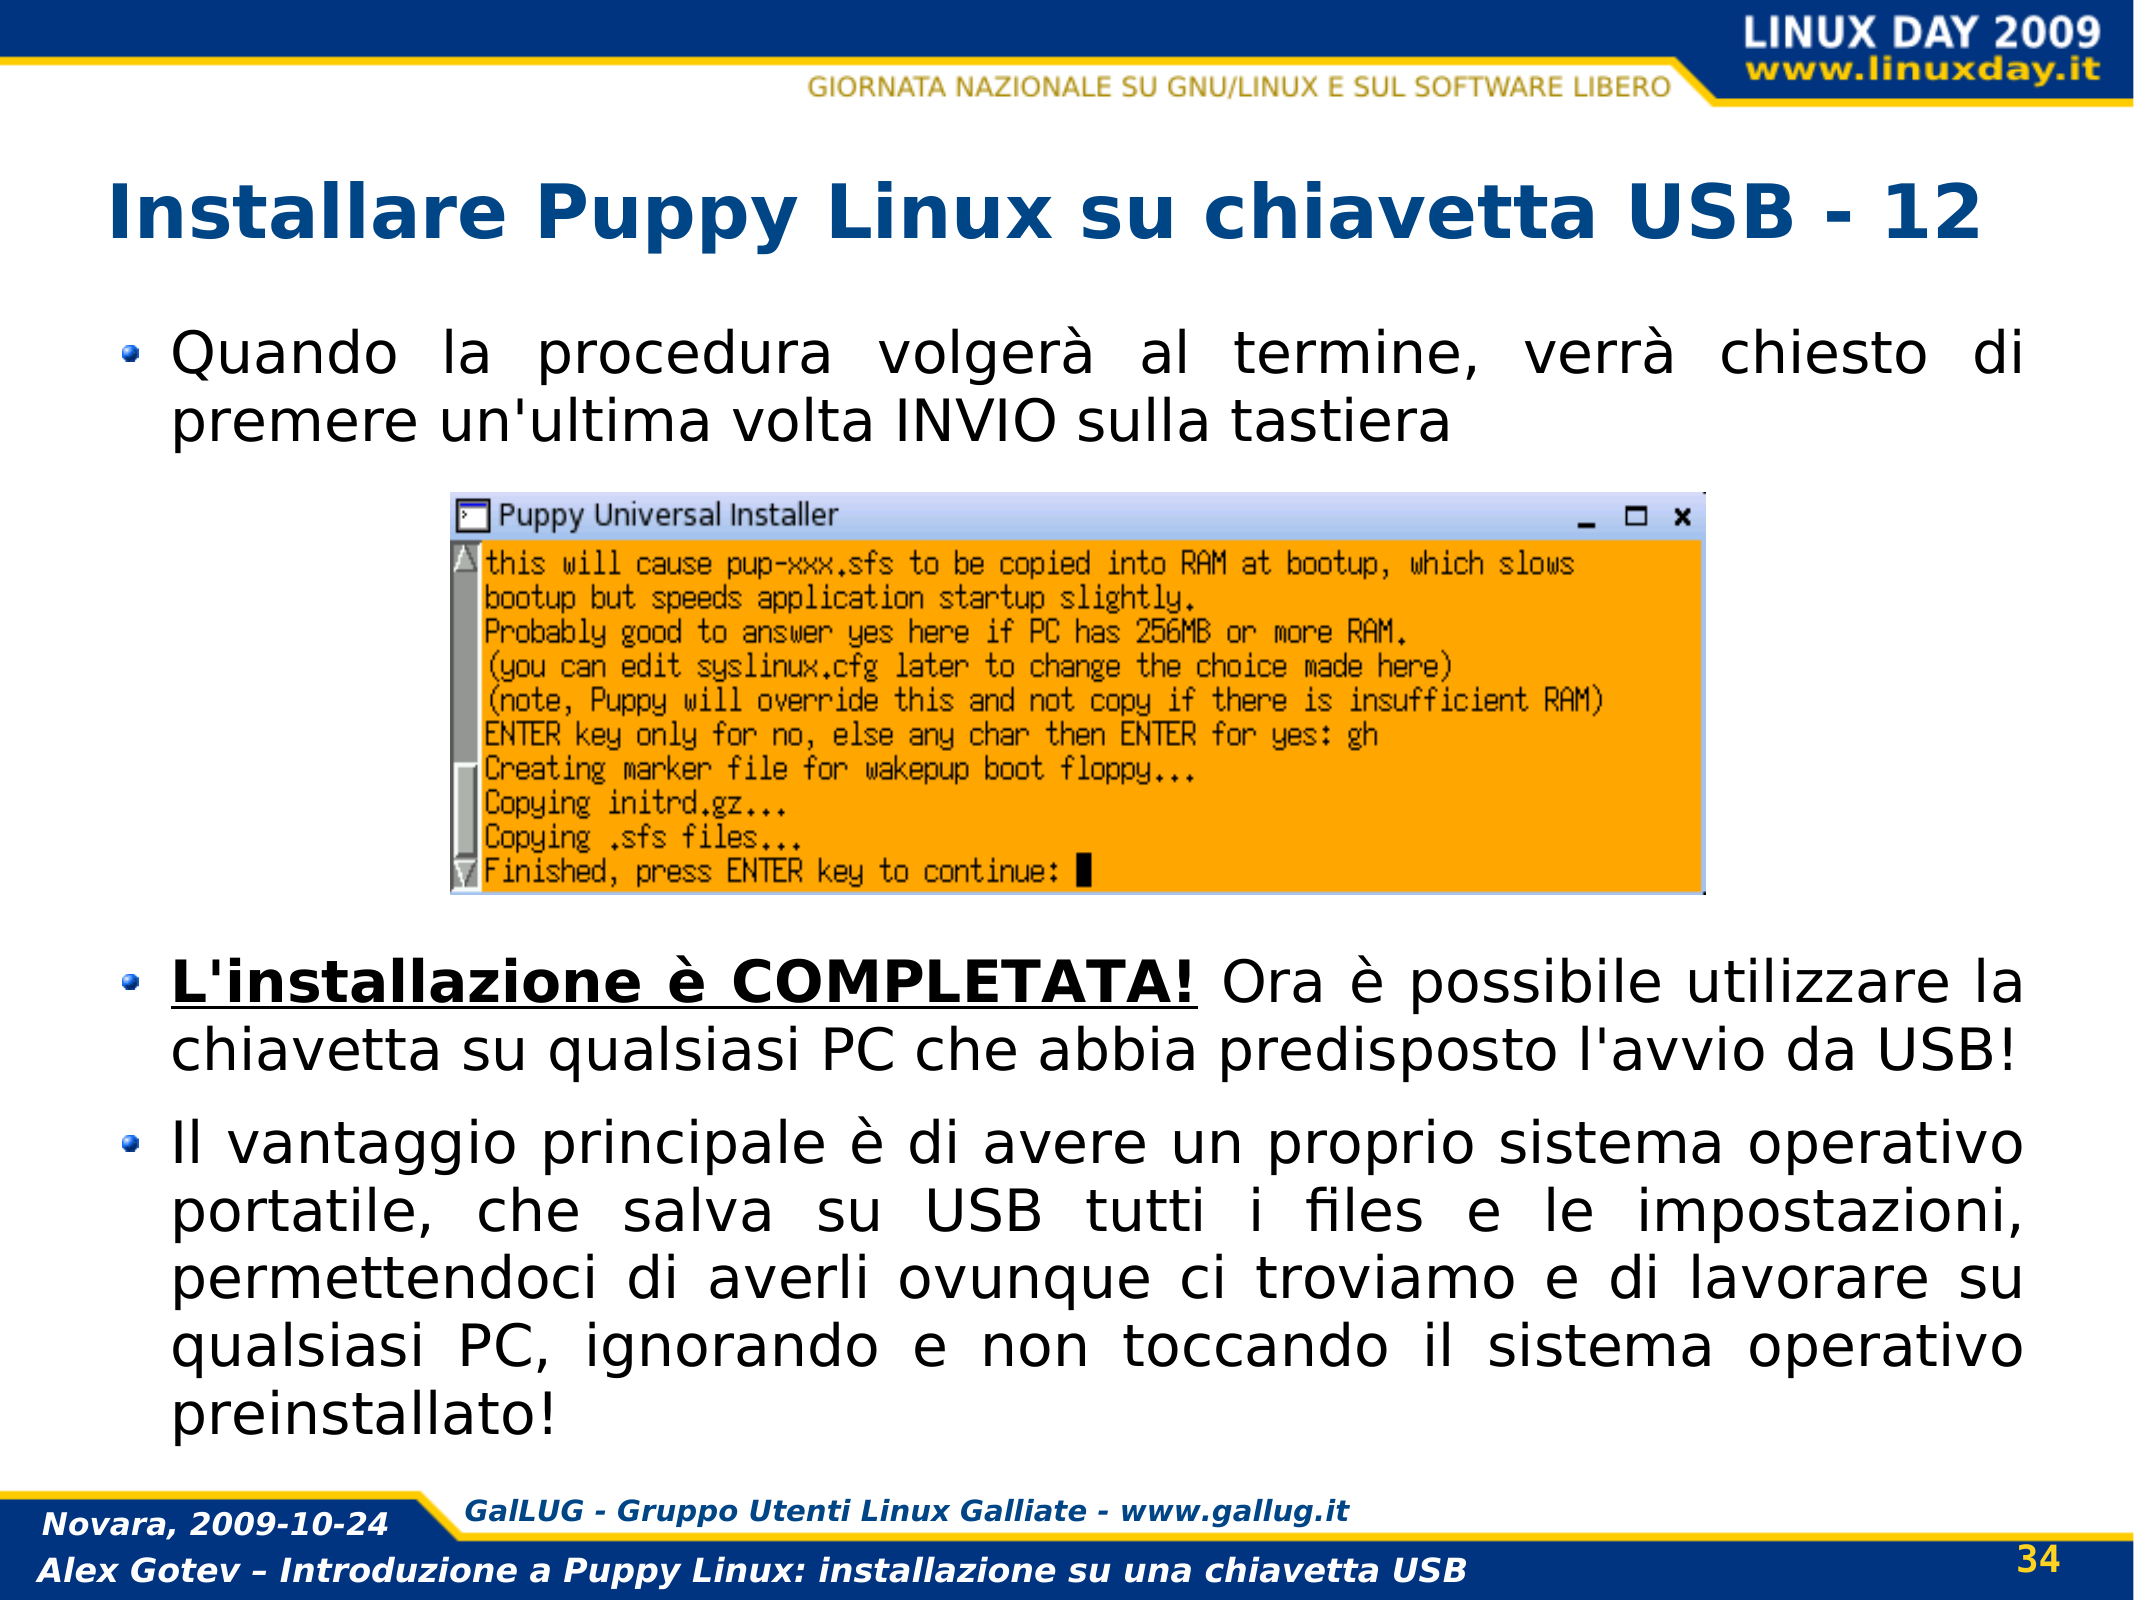

# Installare Puppy Linux su chiavetta USB - 12
Quando la procedura volgerà al termine, verrà chiesto di premere un'ultima volta INVIO sulla tastiera
L'installazione è COMPLETATA! Ora è possibile utilizzare la chiavetta su qualsiasi PC che abbia predisposto l'avvio da USB!
Il vantaggio principale è di avere un proprio sistema operativo portatile, che salva su USB tutti i files e le impostazioni, permettendoci di averli ovunque ci troviamo e di lavorare su qualsiasi PC, ignorando e non toccando il sistema operativo preinstallato!